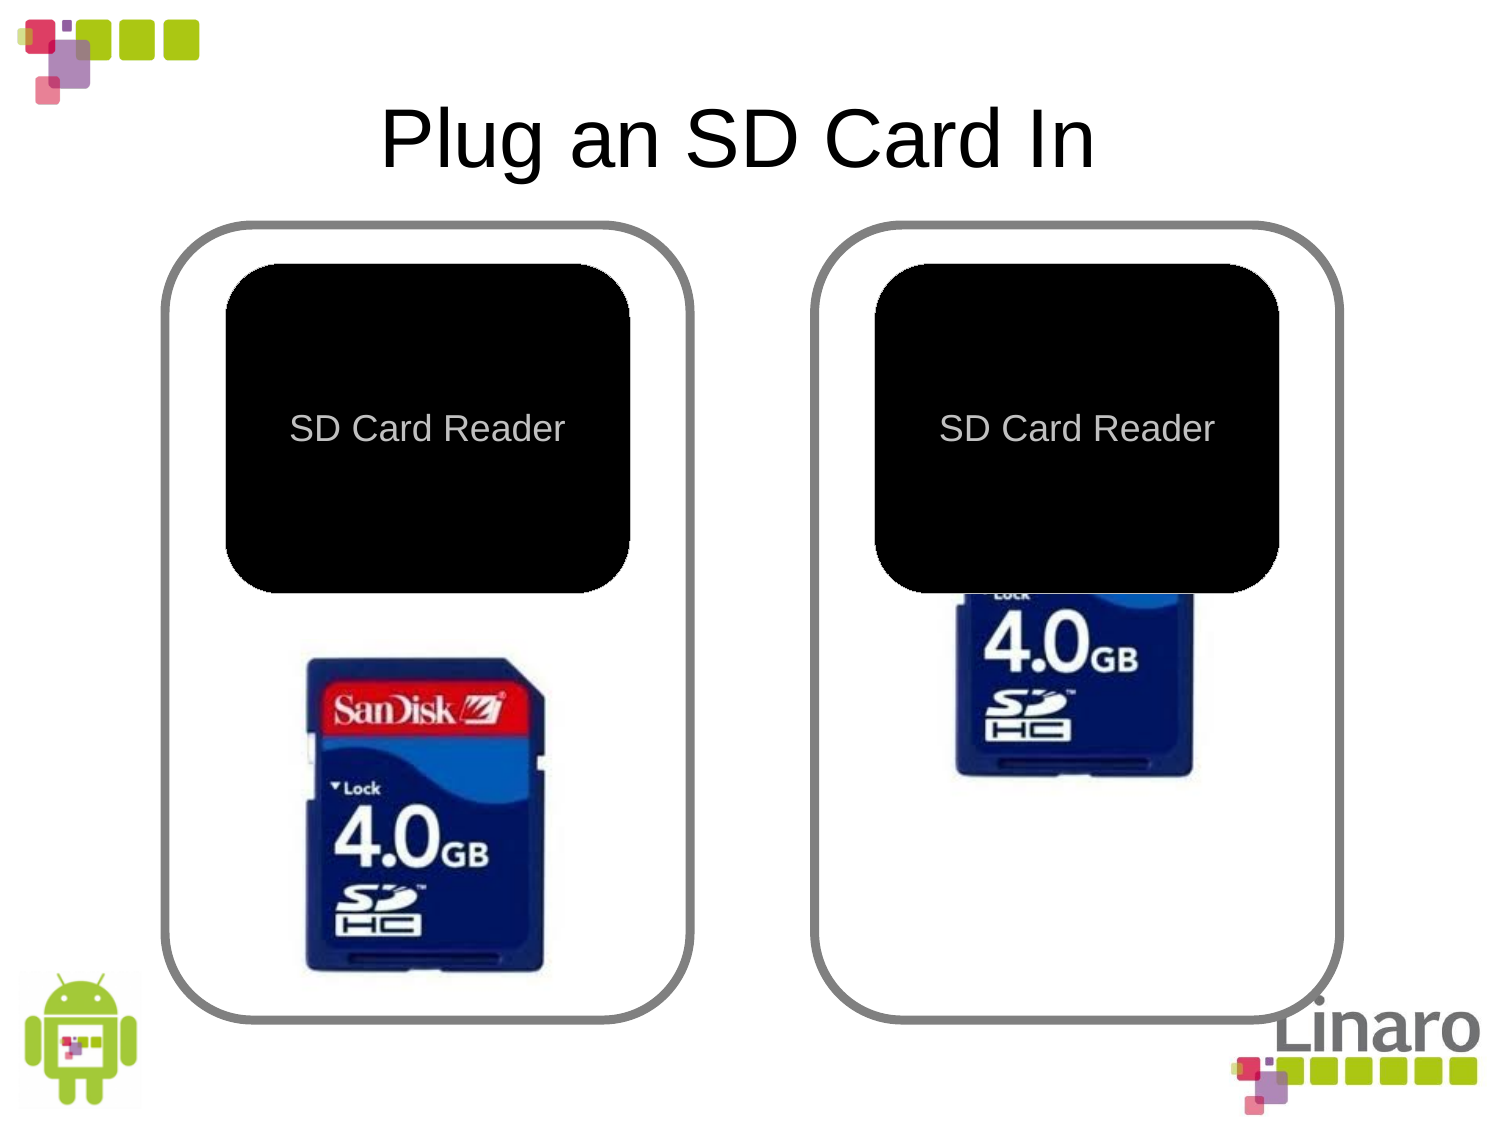

# Plug an SD Card In
SD Card Reader
SD Card Reader